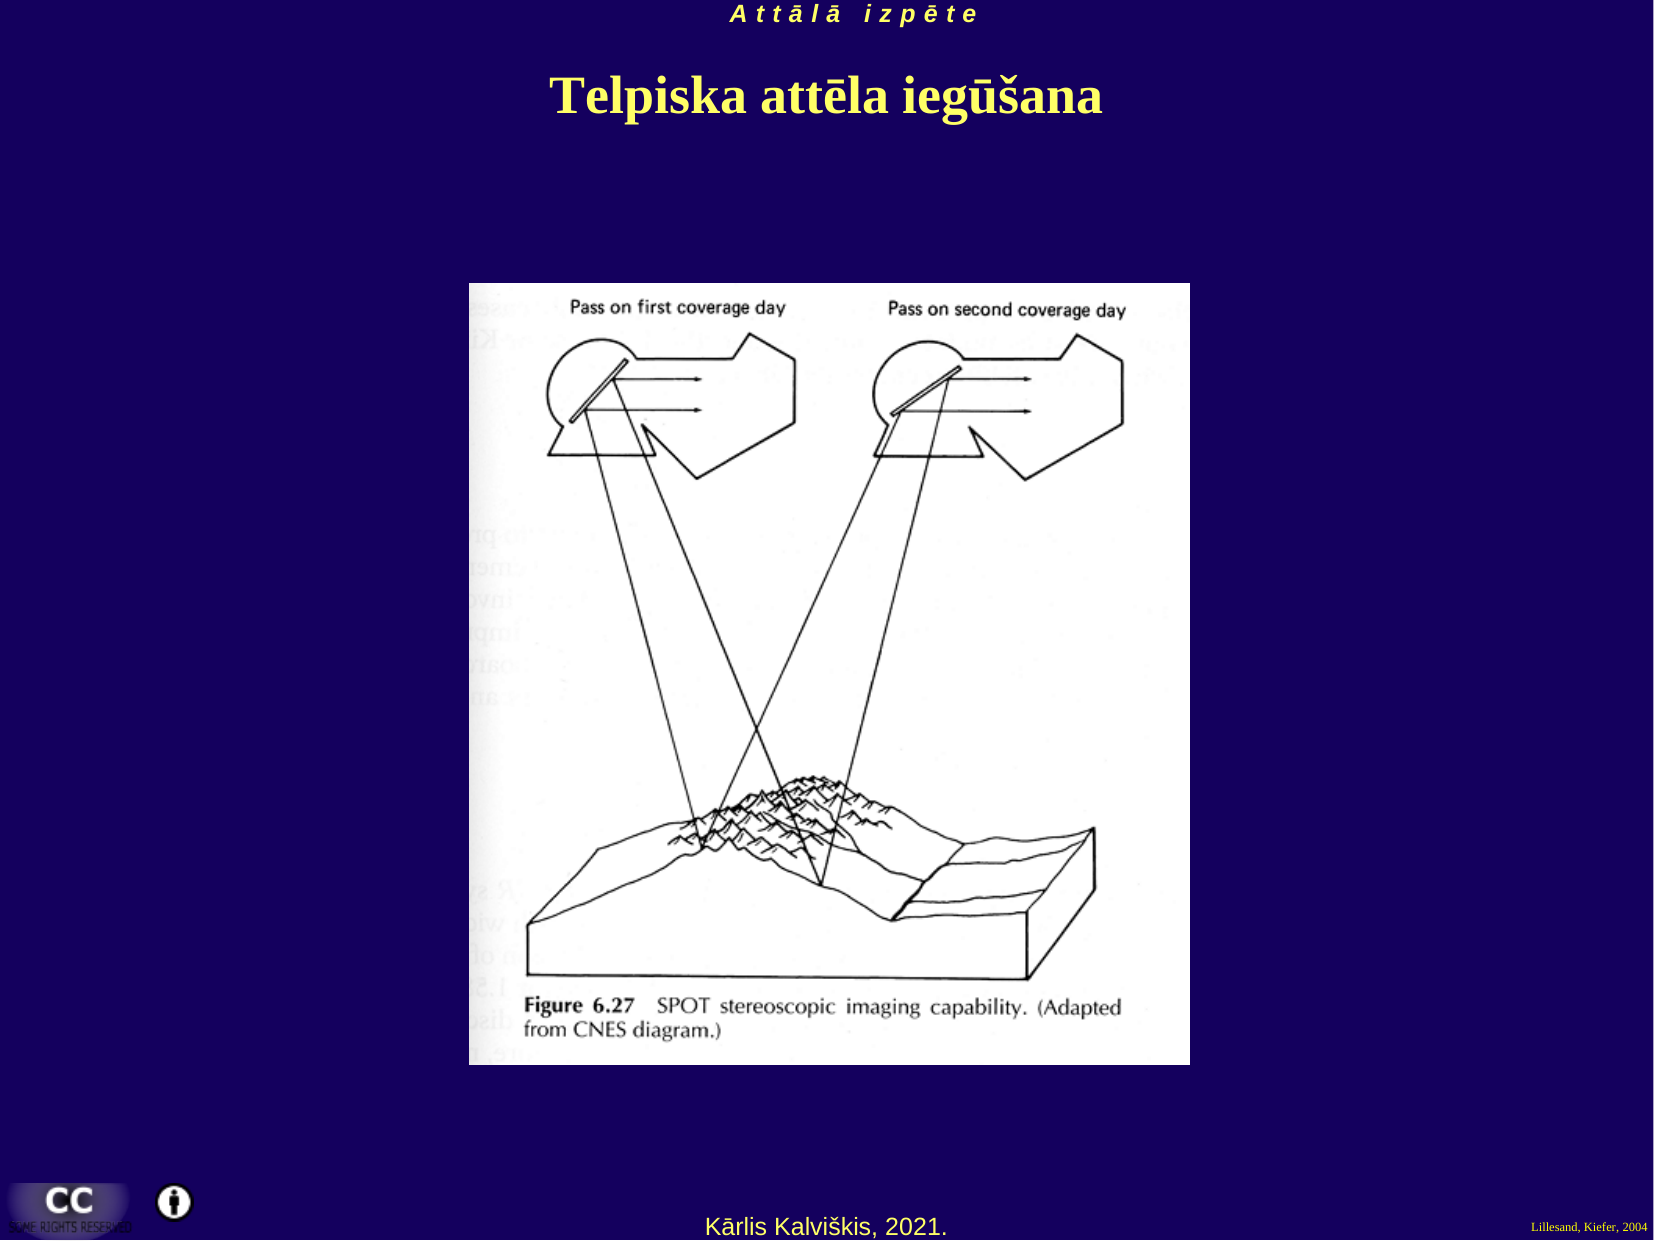

# Telpiska attēla iegūšana
 Lillesand, Kiefer, 2004